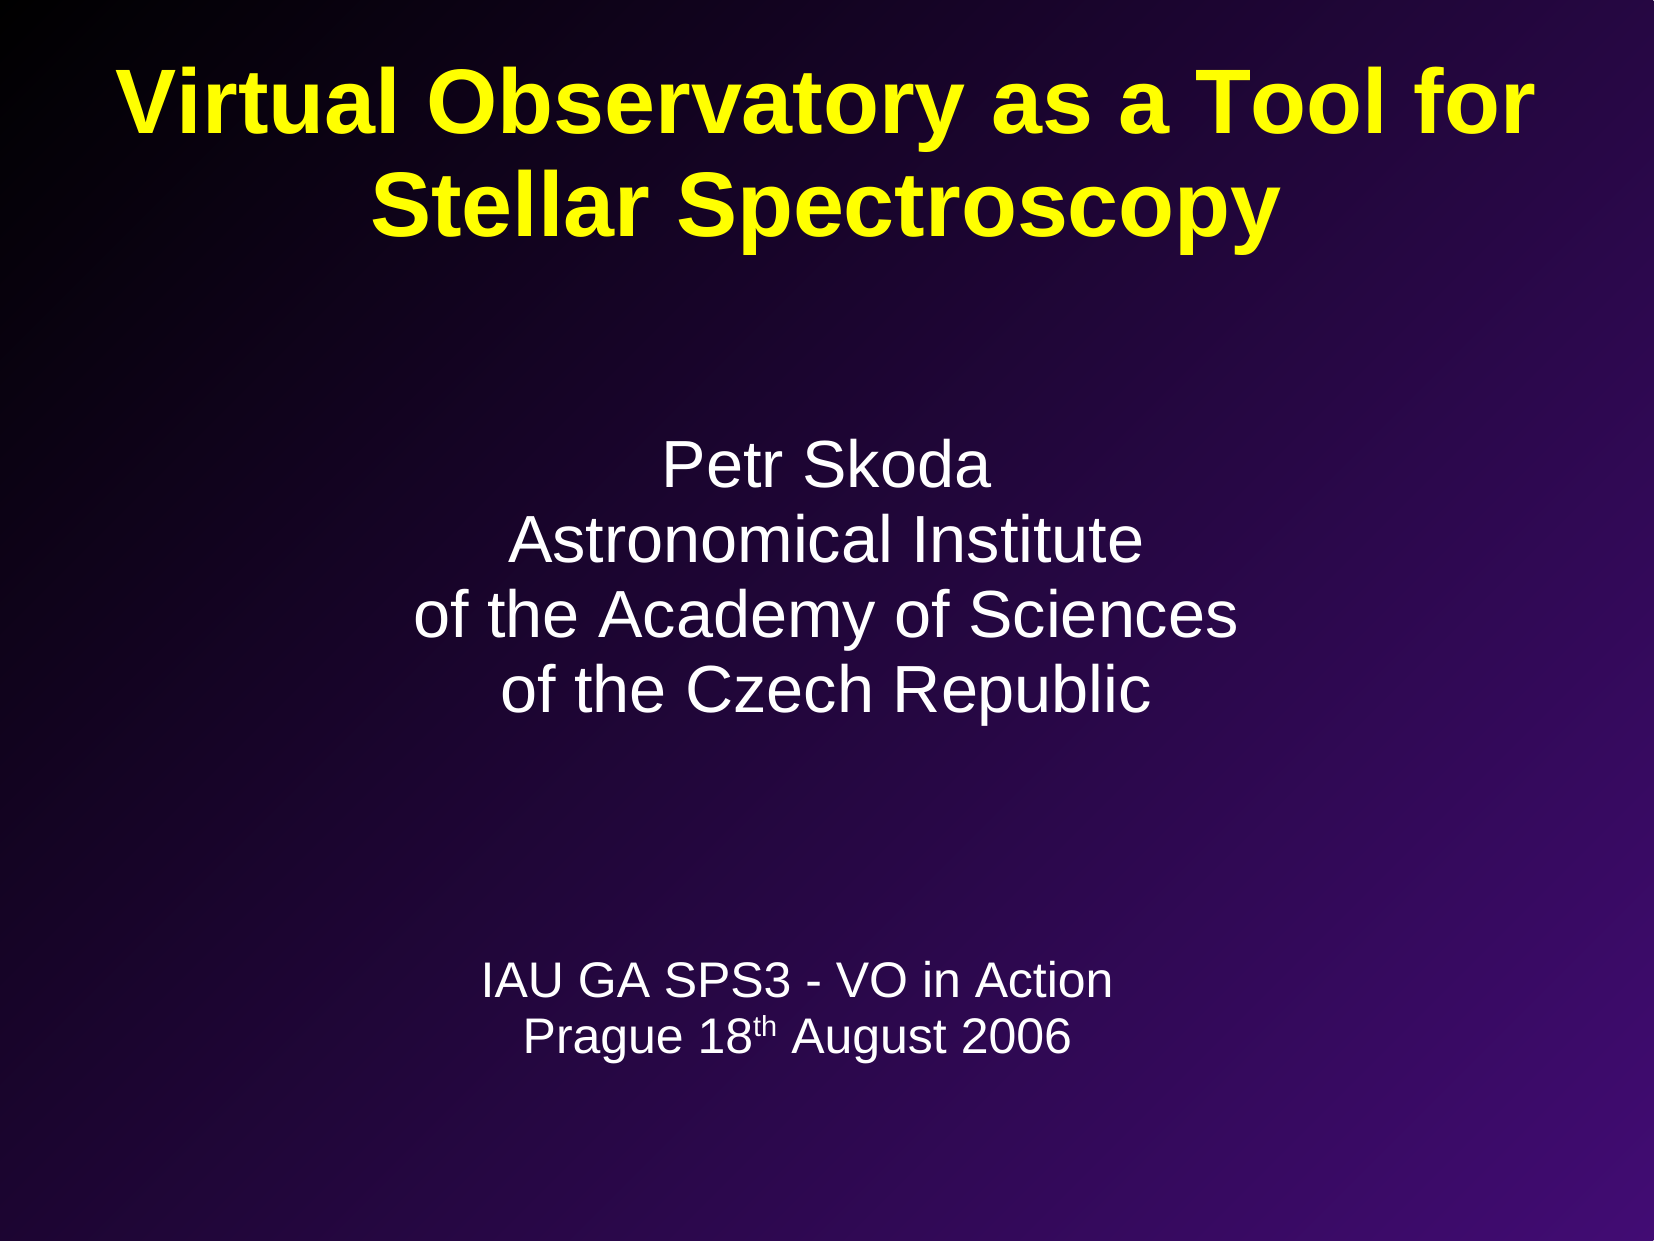

# Virtual Observatory as a Tool for Stellar Spectroscopy
Petr Skoda
Astronomical Institute
of the Academy of Sciences
of the Czech Republic
IAU GA SPS3 - VO in Action
Prague 18th August 2006